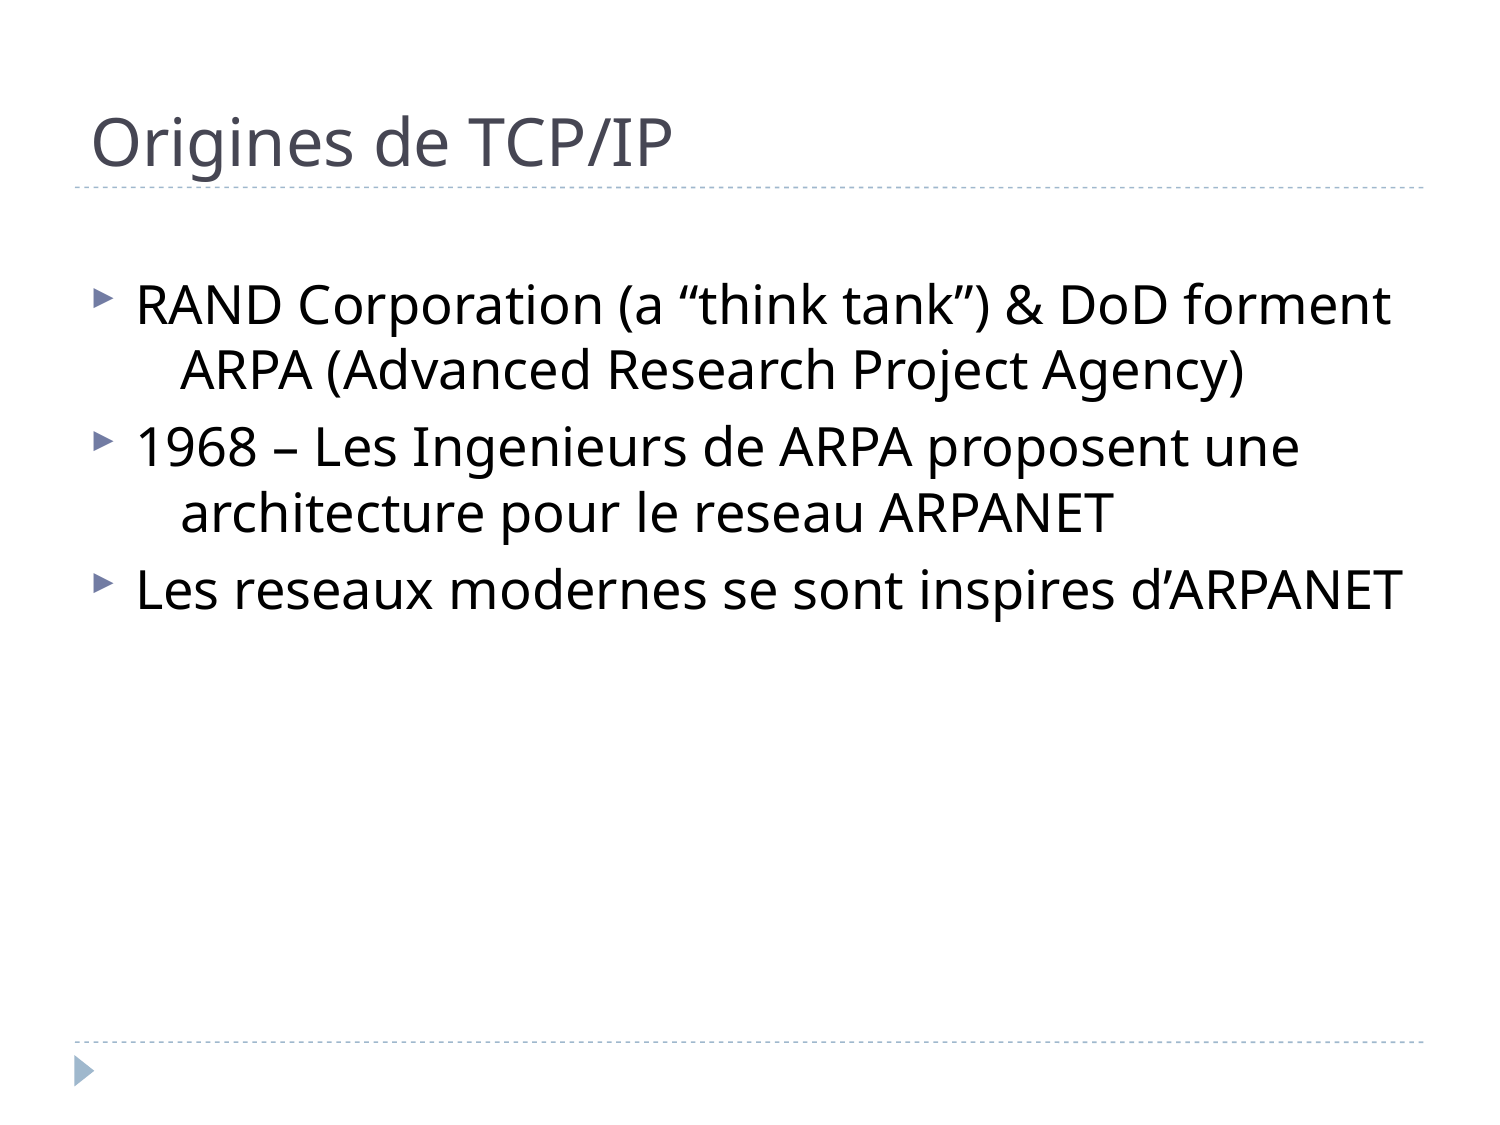

# Origines de TCP/IP
RAND Corporation (a “think tank”) & DoD forment ARPA (Advanced Research Project Agency)‏
1968 – Les Ingenieurs de ARPA proposent une architecture pour le reseau ARPANET
Les reseaux modernes se sont inspires d’ARPANET